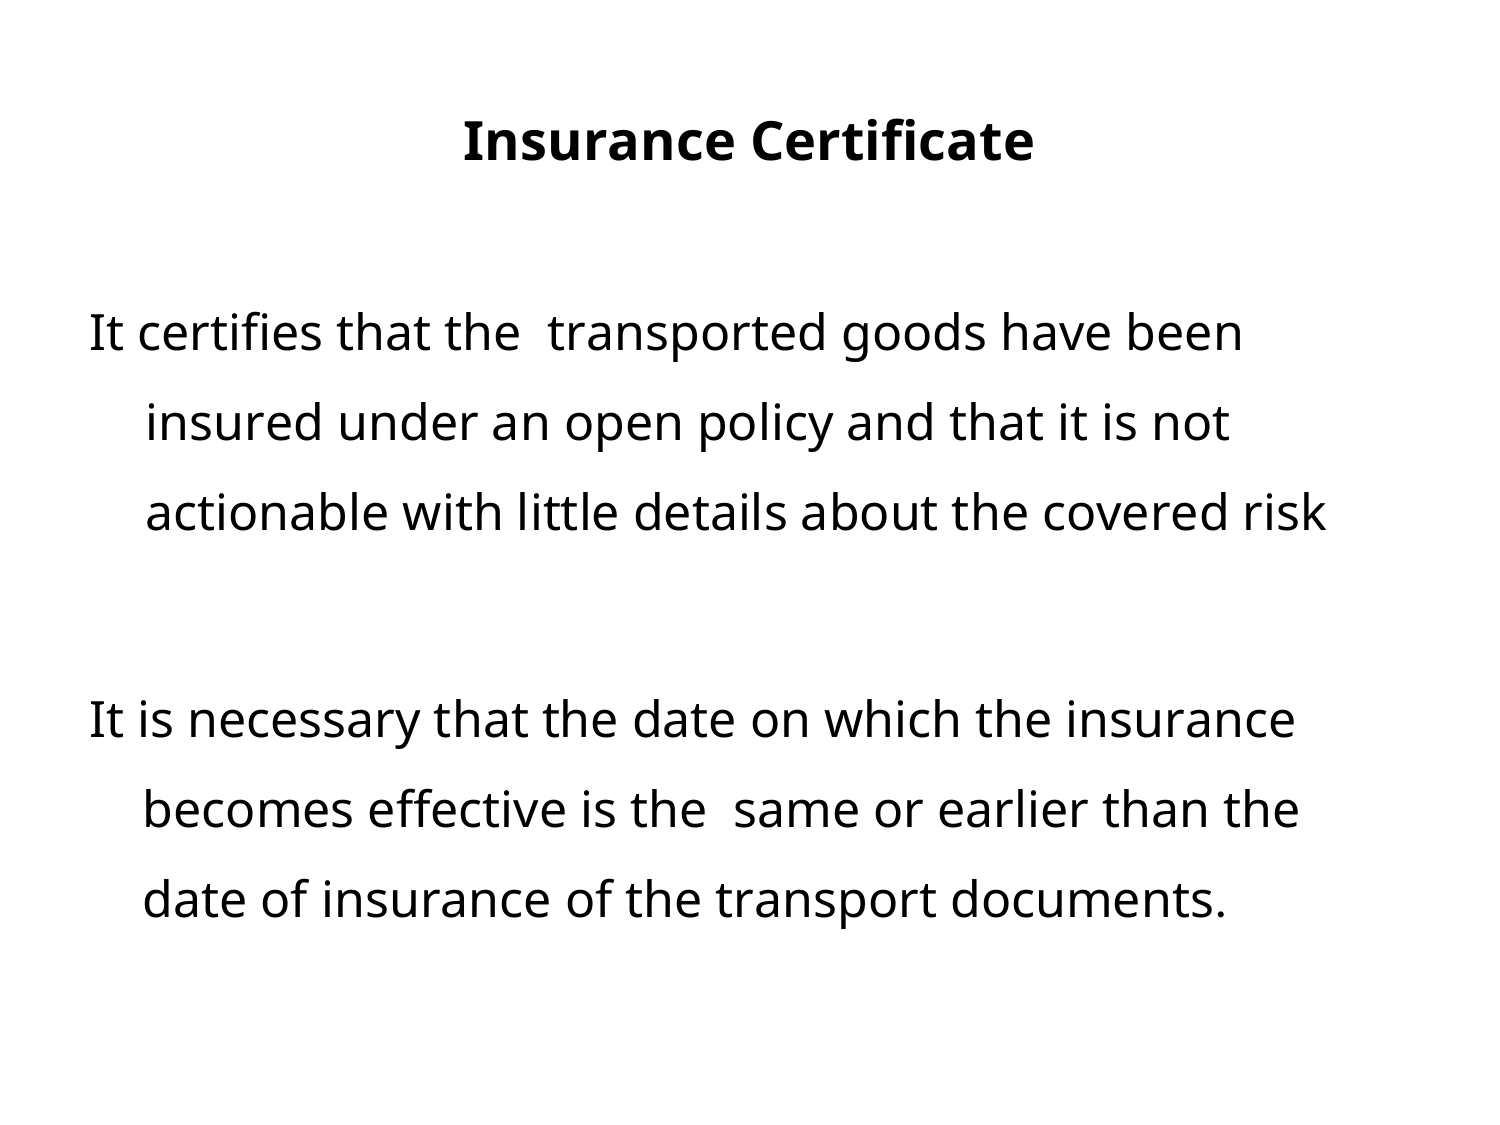

# Insurance Certificate
It certifies that the transported goods have been insured under an open policy and that it is not actionable with little details about the covered risk
It is necessary that the date on which the insurance becomes effective is the same or earlier than the date of insurance of the transport documents.